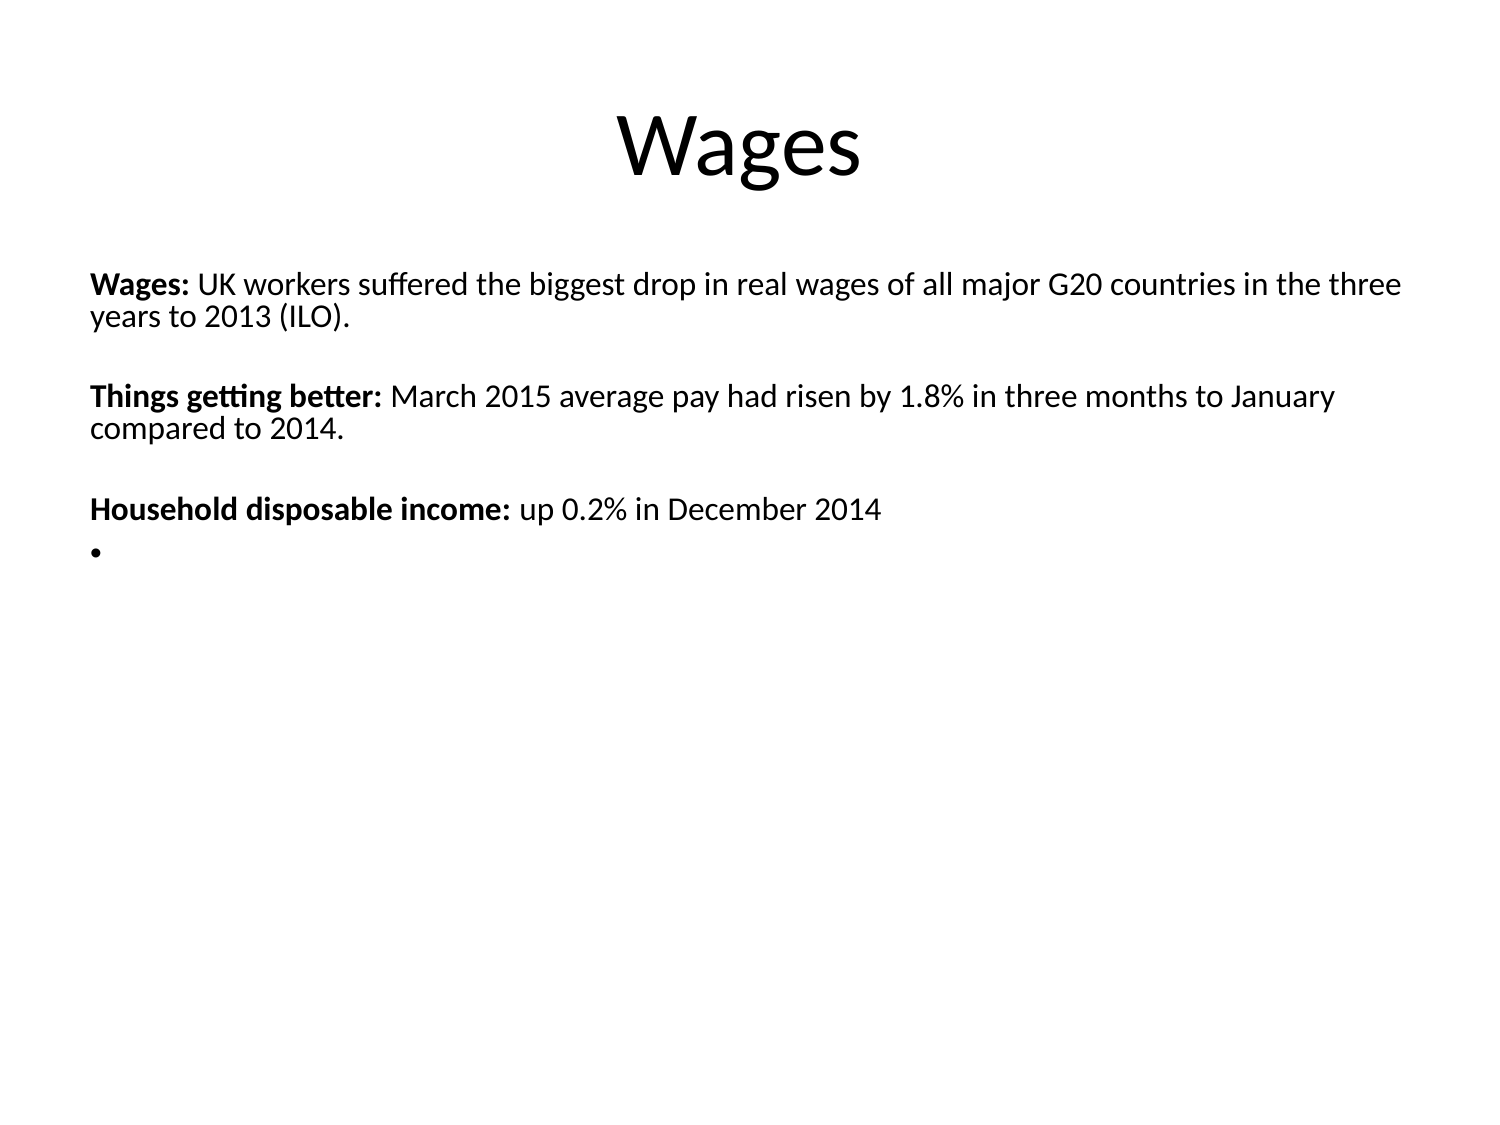

# Wages
Wages: UK workers suffered the biggest drop in real wages of all major G20 countries in the three years to 2013 (ILO).
Things getting better: March 2015 average pay had risen by 1.8% in three months to January compared to 2014.
Household disposable income: up 0.2% in December 2014